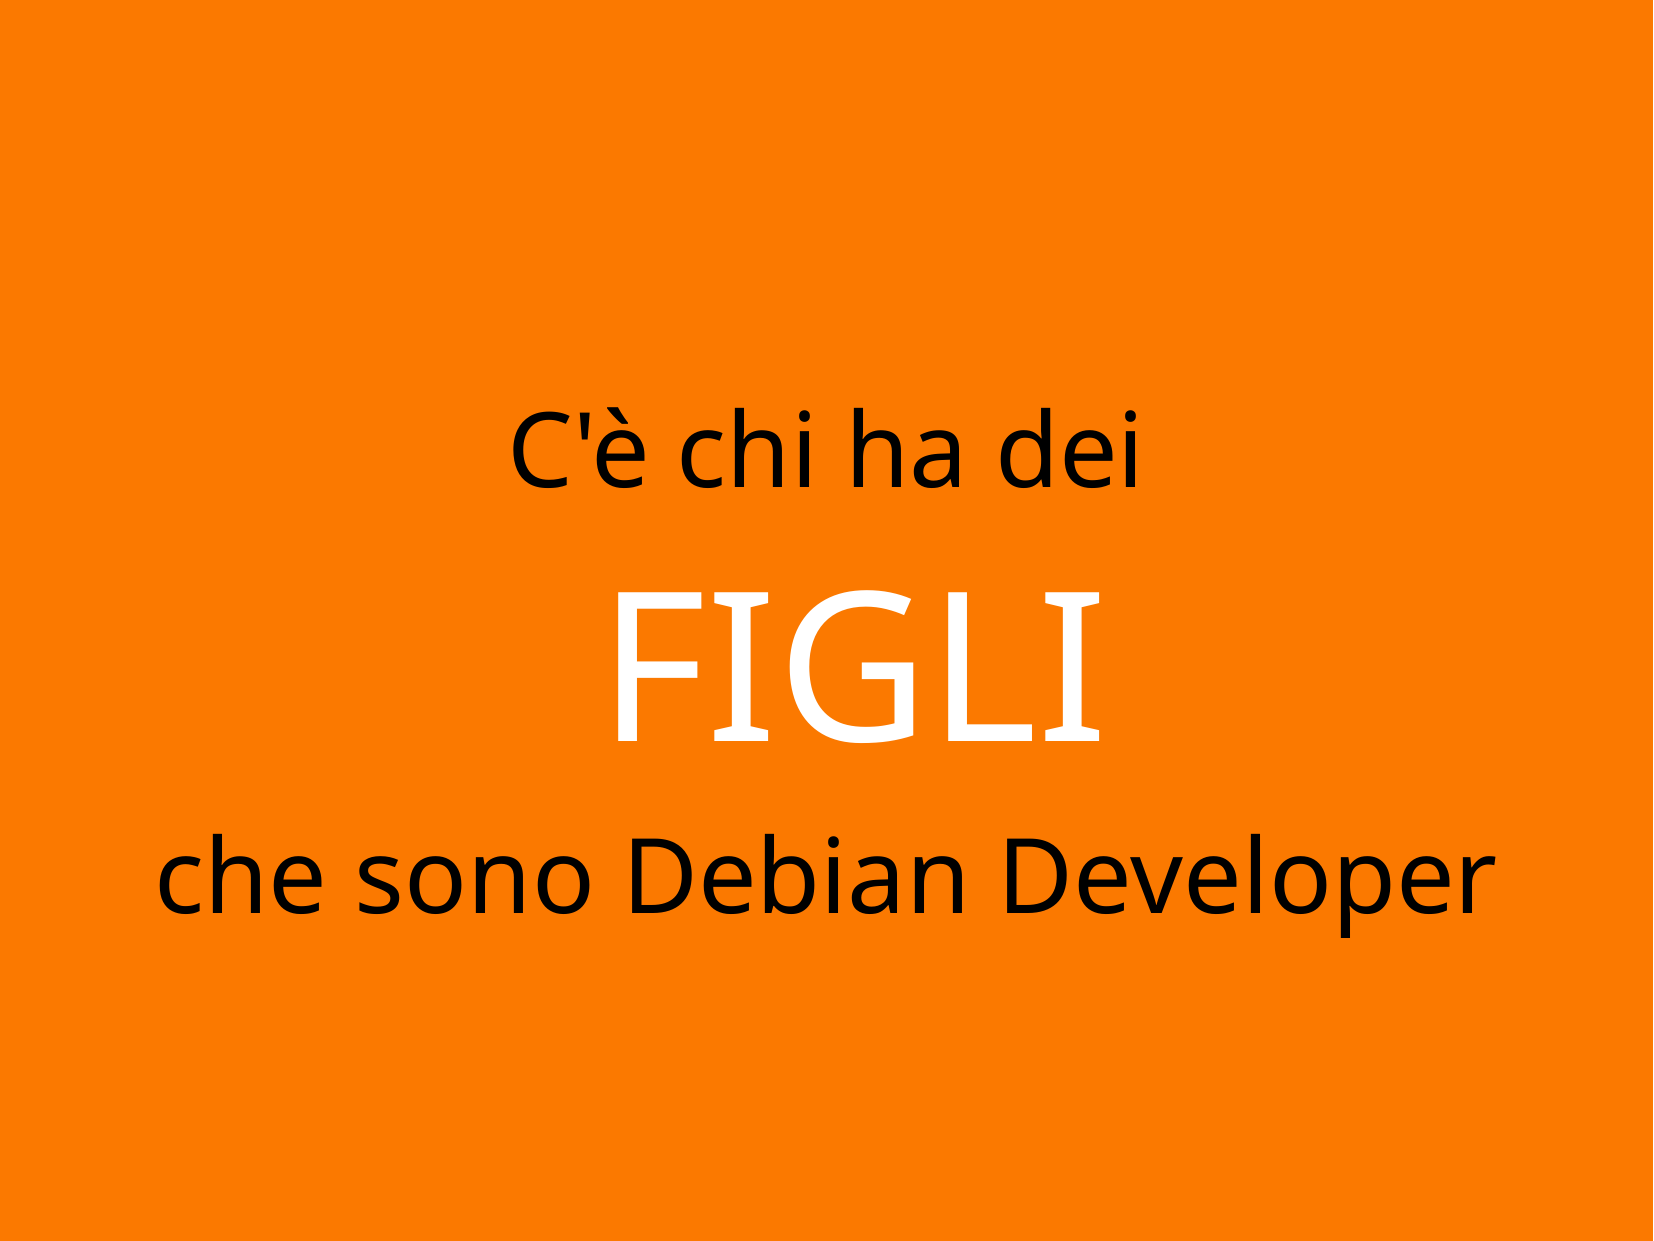

C'è chi ha dei
 FIGLI
che sono Debian Developer